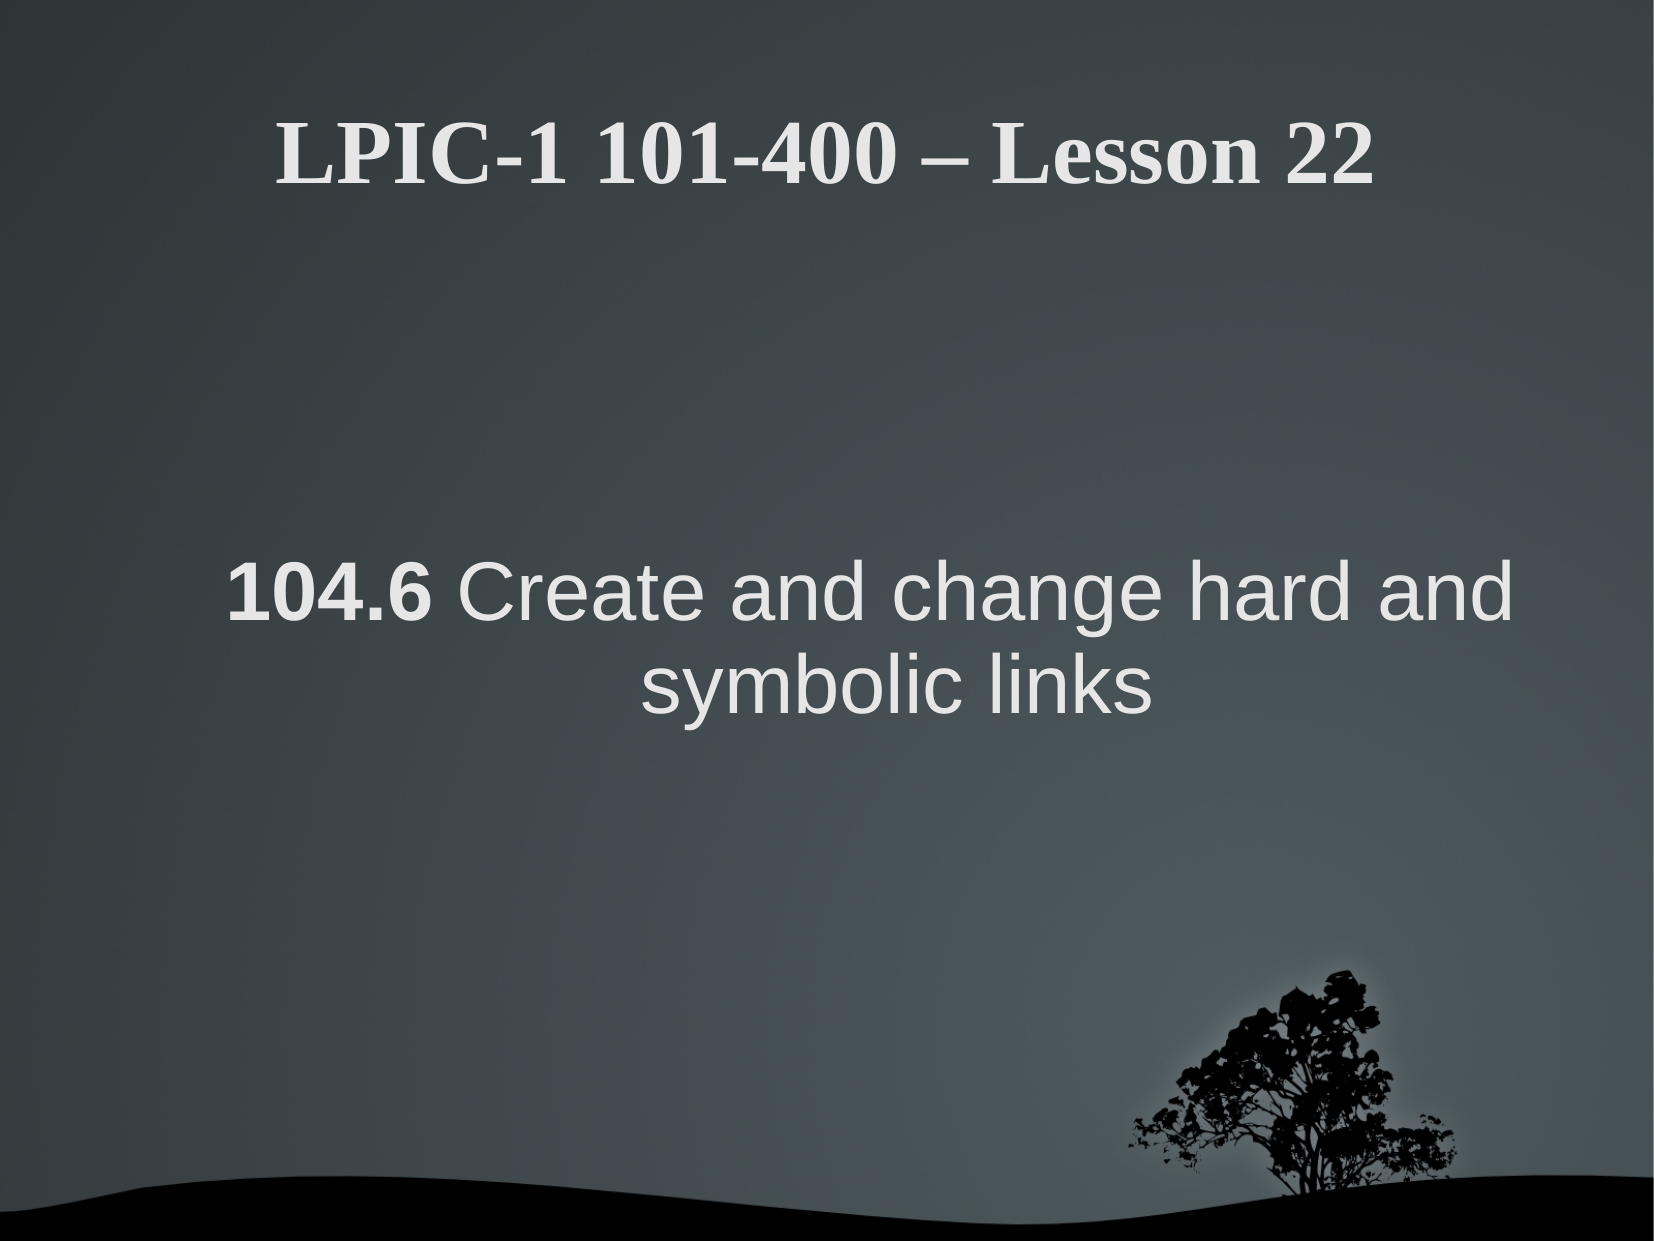

# LPIC-1 101-400 – Lesson 22
104.6 Create and change hard and symbolic links